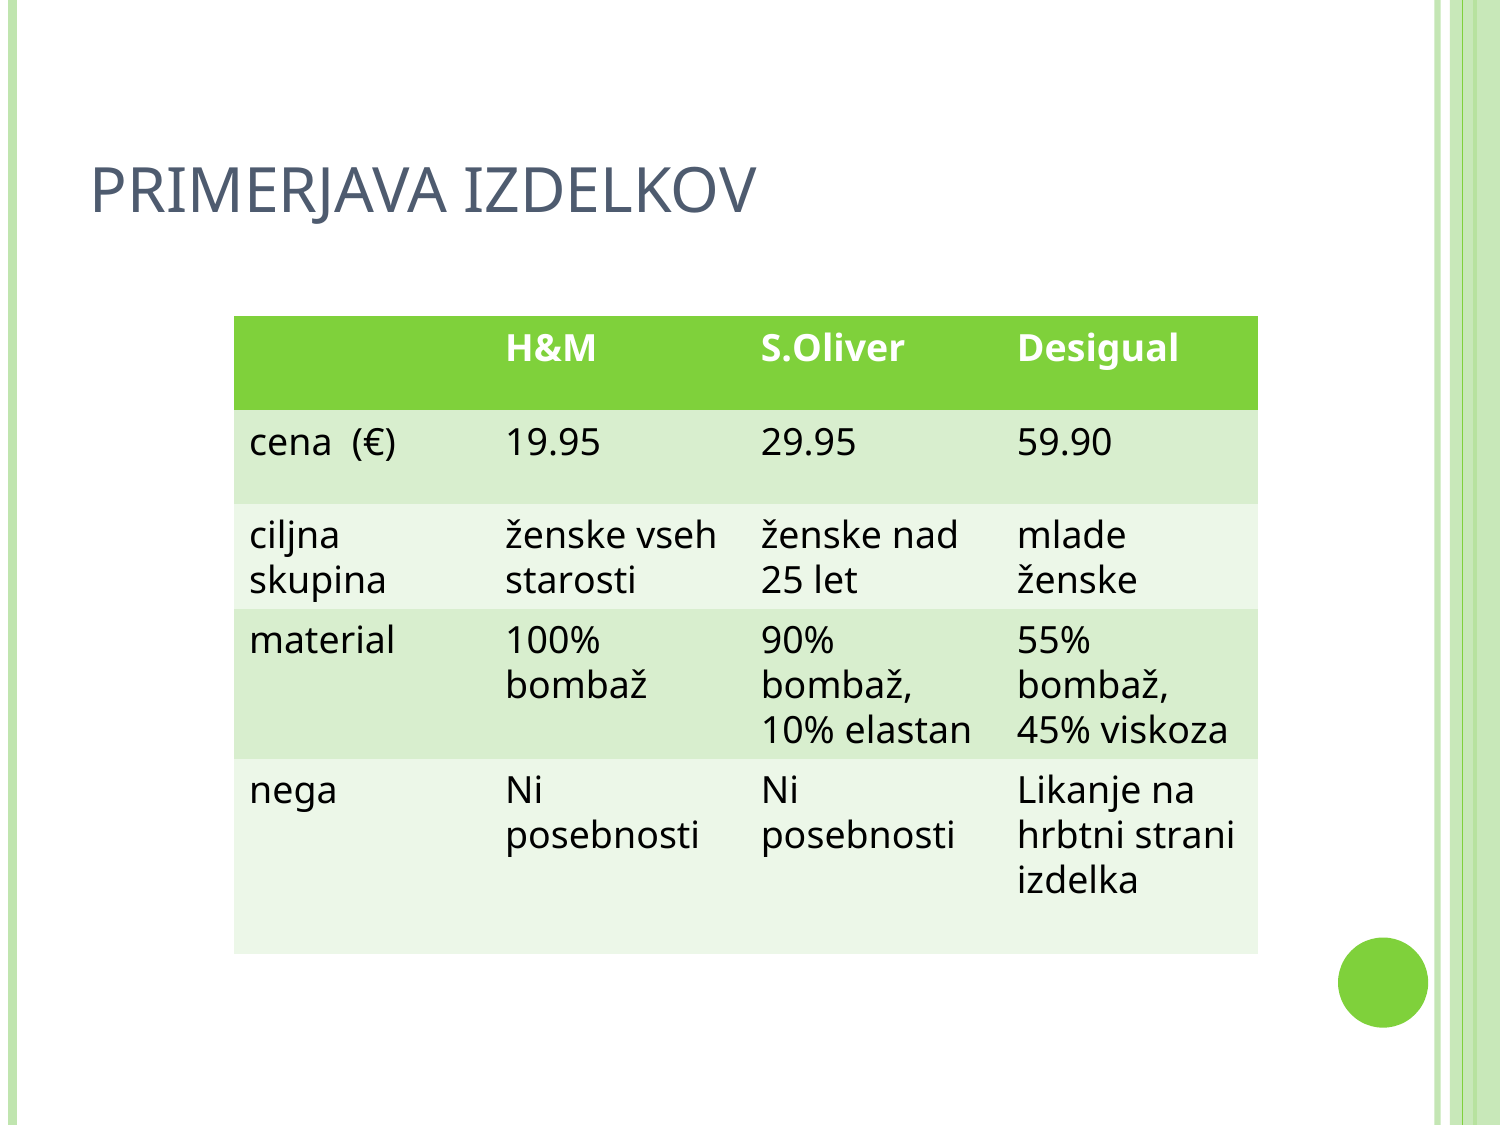

# PRIMERJAVA IZDELKOV
| | H&M | S.Oliver | Desigual |
| --- | --- | --- | --- |
| cena (€) | 19.95 | 29.95 | 59.90 |
| ciljna skupina | ženske vseh starosti | ženske nad 25 let | mlade ženske |
| material | 100% bombaž | 90% bombaž, 10% elastan | 55% bombaž, 45% viskoza |
| nega | Ni posebnosti | Ni posebnosti | Likanje na hrbtni strani izdelka |